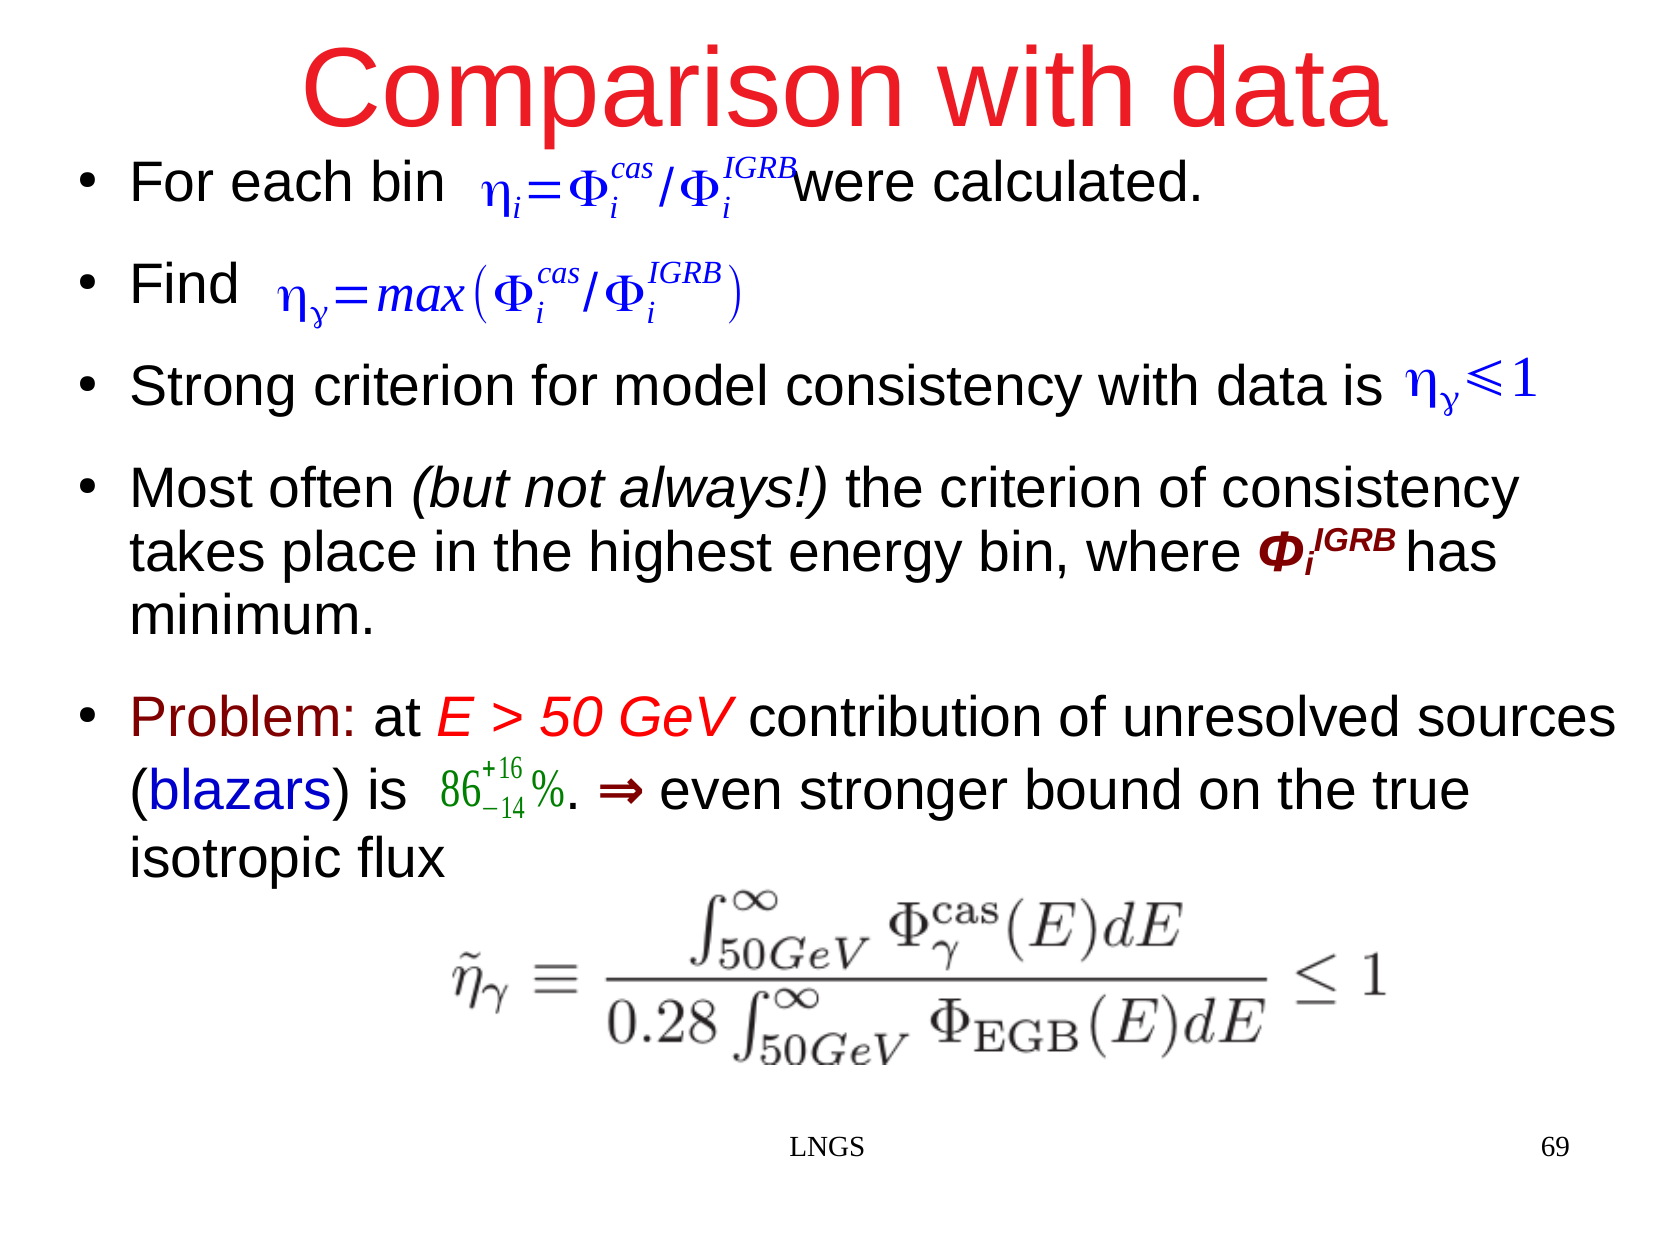

# Comparison with data
For each bin were calculated.
Find
Strong criterion for model consistency with data is
Most often (but not always!) the criterion of consistency takes place in the highest energy bin, where ΦiIGRB has minimum.
Problem: at E > 50 GeV contribution of unresolved sources (blazars) is . ⇒ even stronger bound on the true isotropic flux
LNGS
69